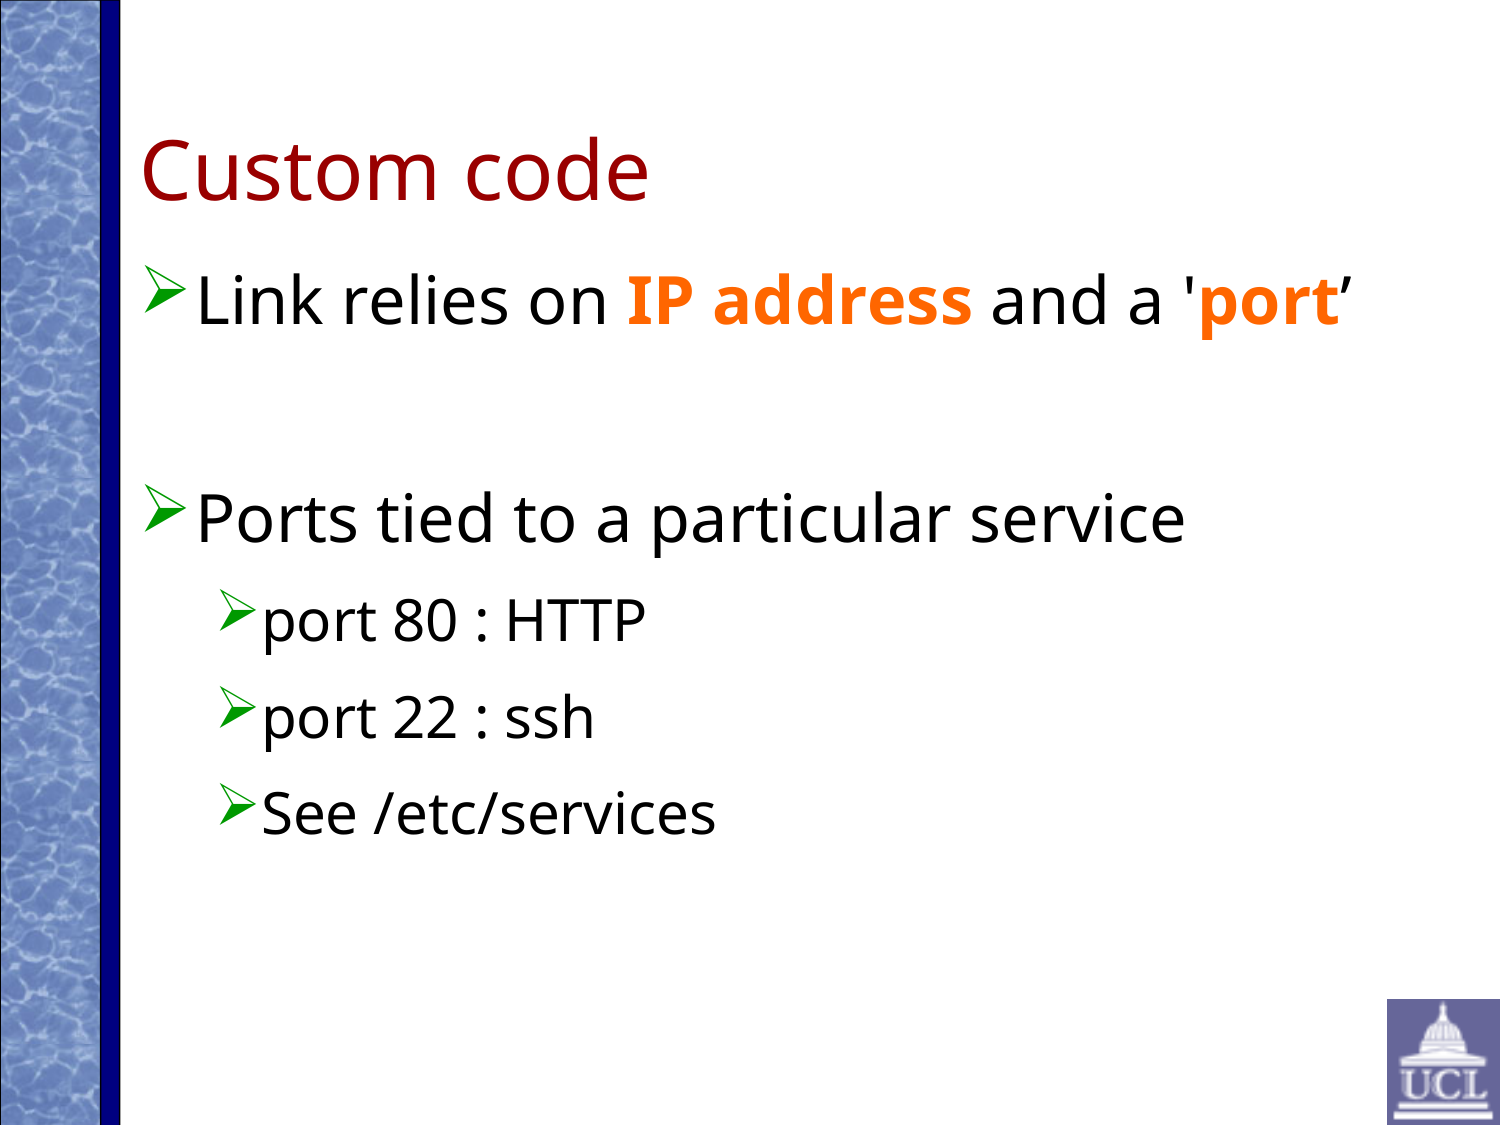

# Custom code
Link relies on IP address and a 'port’
Ports tied to a particular service
port 80 : HTTP
port 22 : ssh
See /etc/services